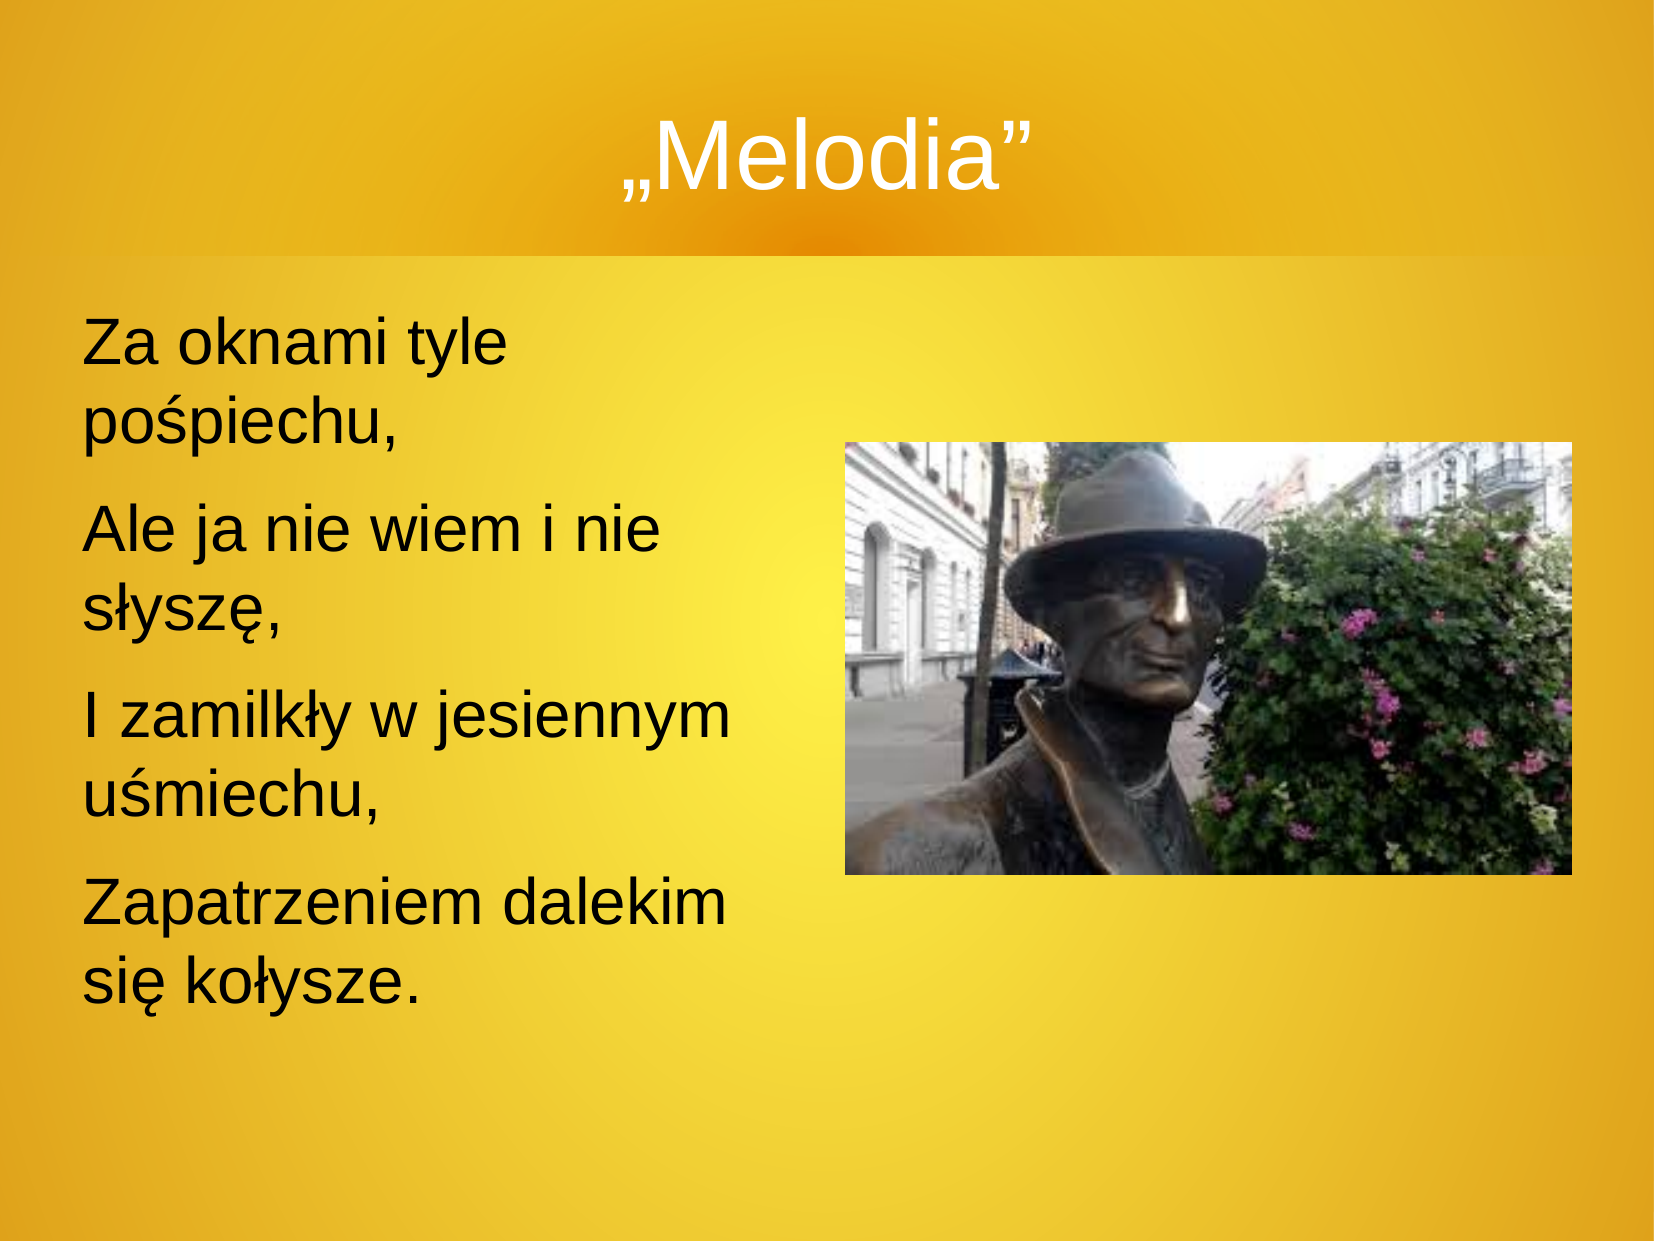

# „Melodia”
Za oknami tyle pośpiechu,
Ale ja nie wiem i nie słyszę,
I zamilkły w jesiennym uśmiechu,
Zapatrzeniem dalekim się kołysze.